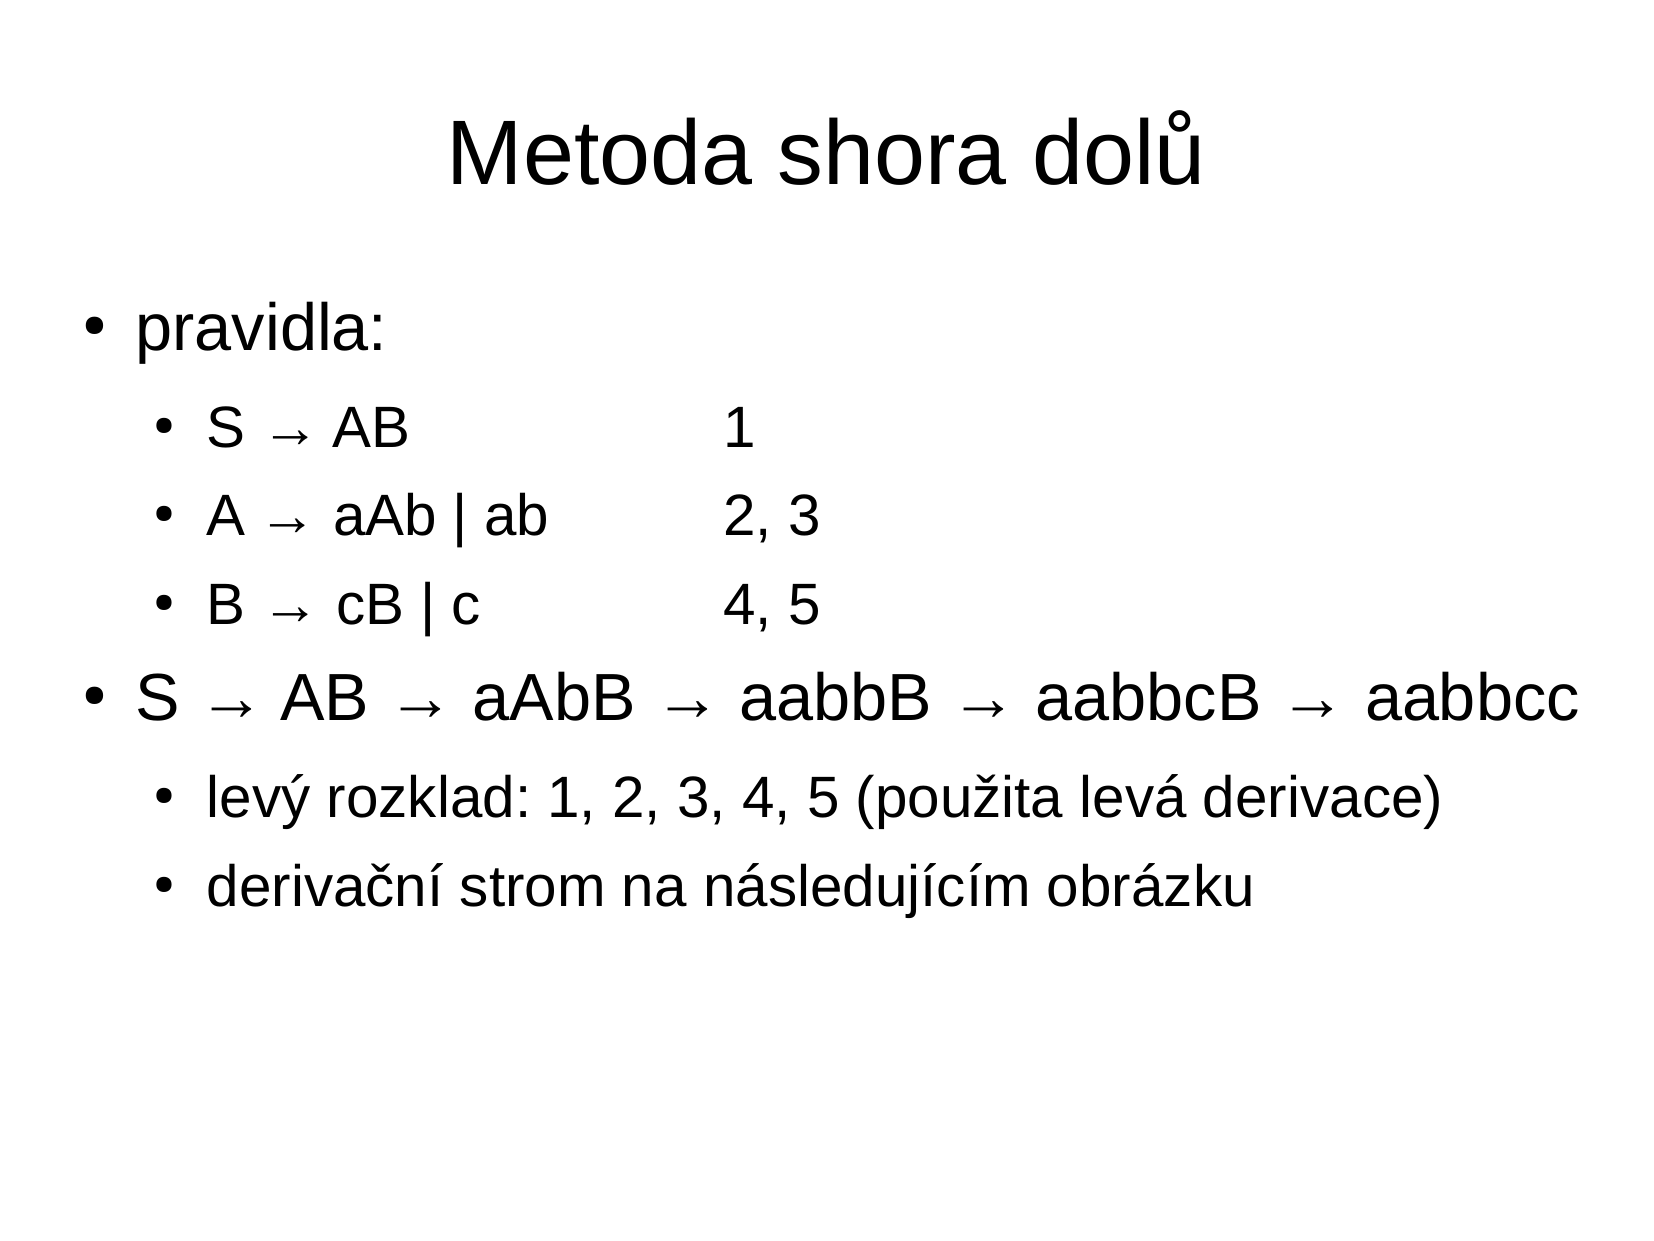

# Metoda shora dolů
pravidla:
S → AB					1
A → aAb | ab			2, 3
B → cB | c				4, 5
S → AB → aAbB → aabbB → aabbcB → aabbcc
levý rozklad: 1, 2, 3, 4, 5 (použita levá derivace)
derivační strom na následujícím obrázku